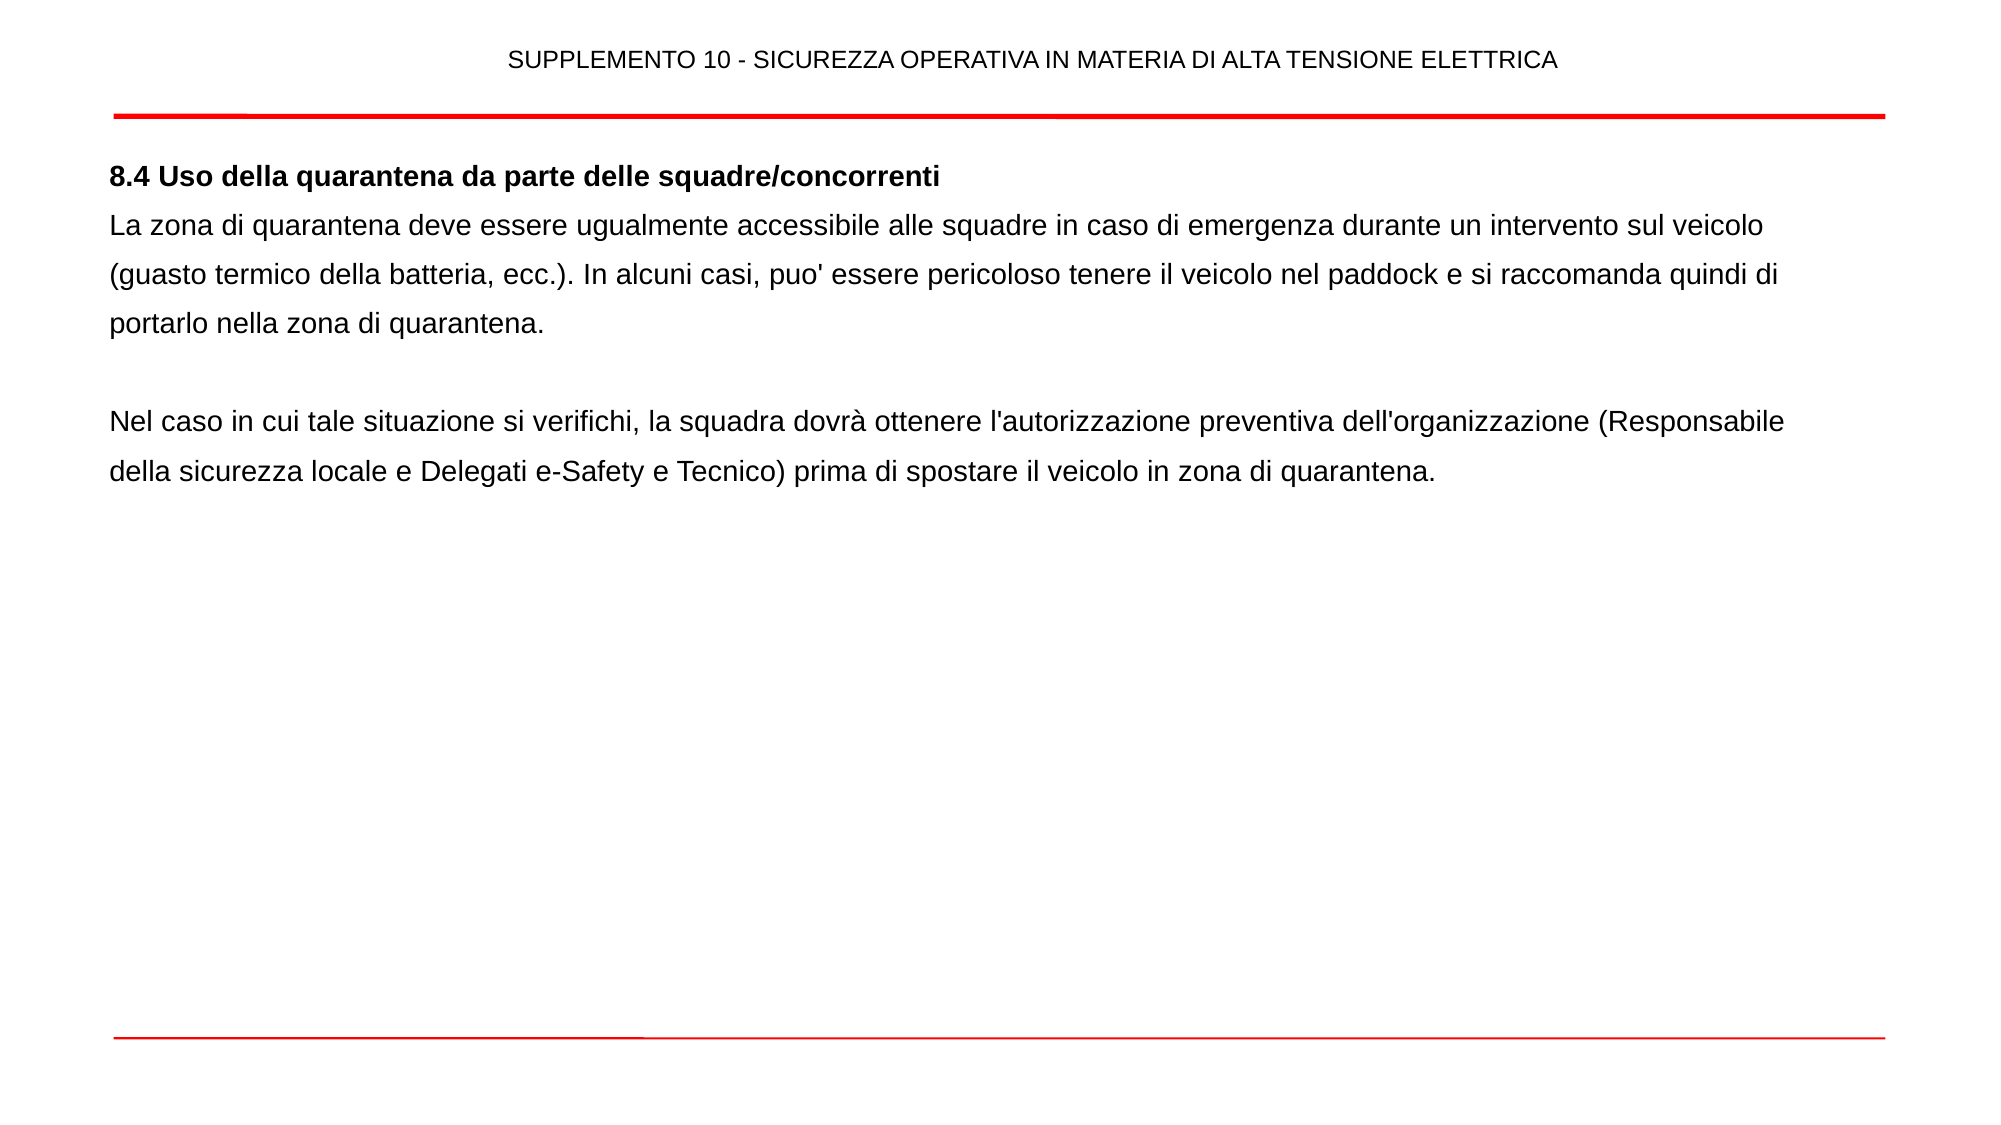

SUPPLEMENTO 10 - SICUREZZA OPERATIVA IN MATERIA DI ALTA TENSIONE ELETTRICA
8.4 Uso della quarantena da parte delle squadre/concorrenti
La zona di quarantena deve essere ugualmente accessibile alle squadre in caso di emergenza durante un intervento sul veicolo (guasto termico della batteria, ecc.). In alcuni casi, puo' essere pericoloso tenere il veicolo nel paddock e si raccomanda quindi di portarlo nella zona di quarantena.
Nel caso in cui tale situazione si verifichi, la squadra dovrà ottenere l'autorizzazione preventiva dell'organizzazione (Responsabile della sicurezza locale e Delegati e-Safety e Tecnico) prima di spostare il veicolo in zona di quarantena.